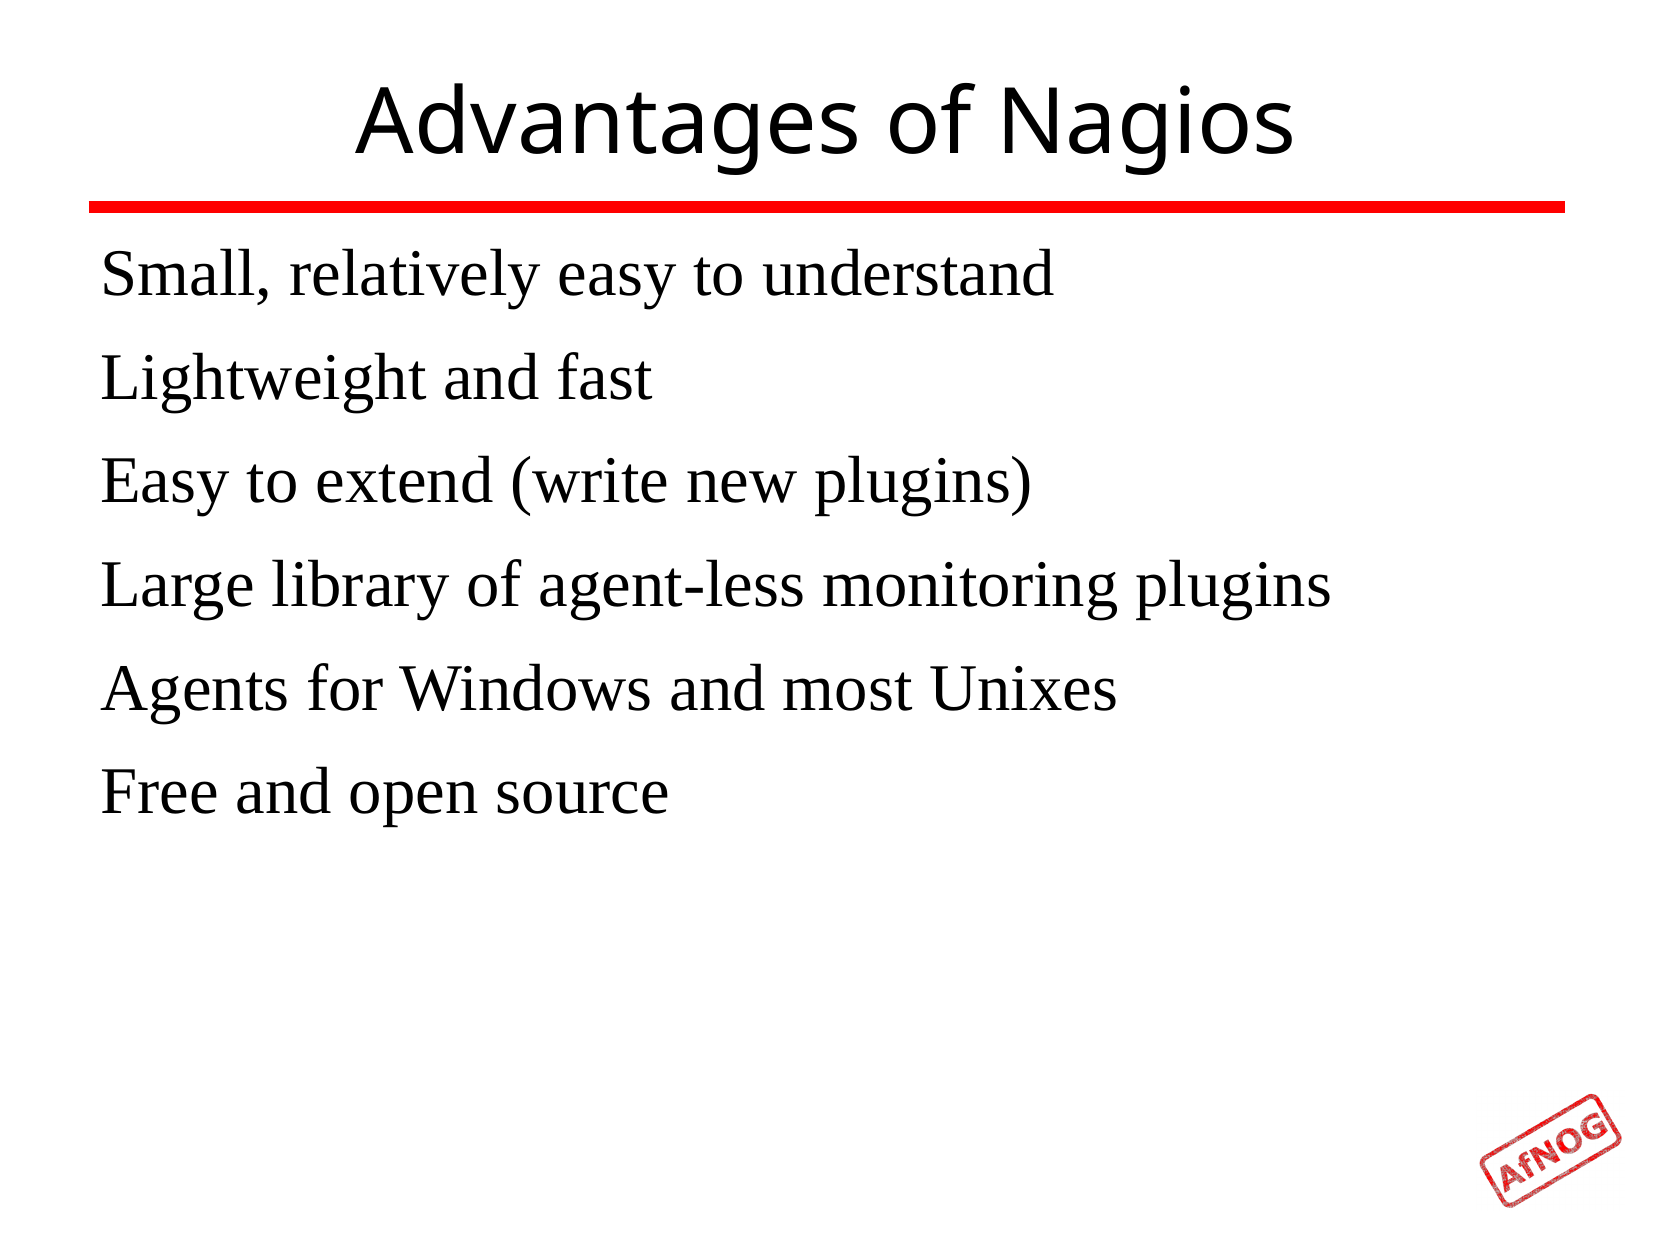

# Advantages of Nagios
Small, relatively easy to understand
Lightweight and fast
Easy to extend (write new plugins)
Large library of agent-less monitoring plugins
Agents for Windows and most Unixes
Free and open source